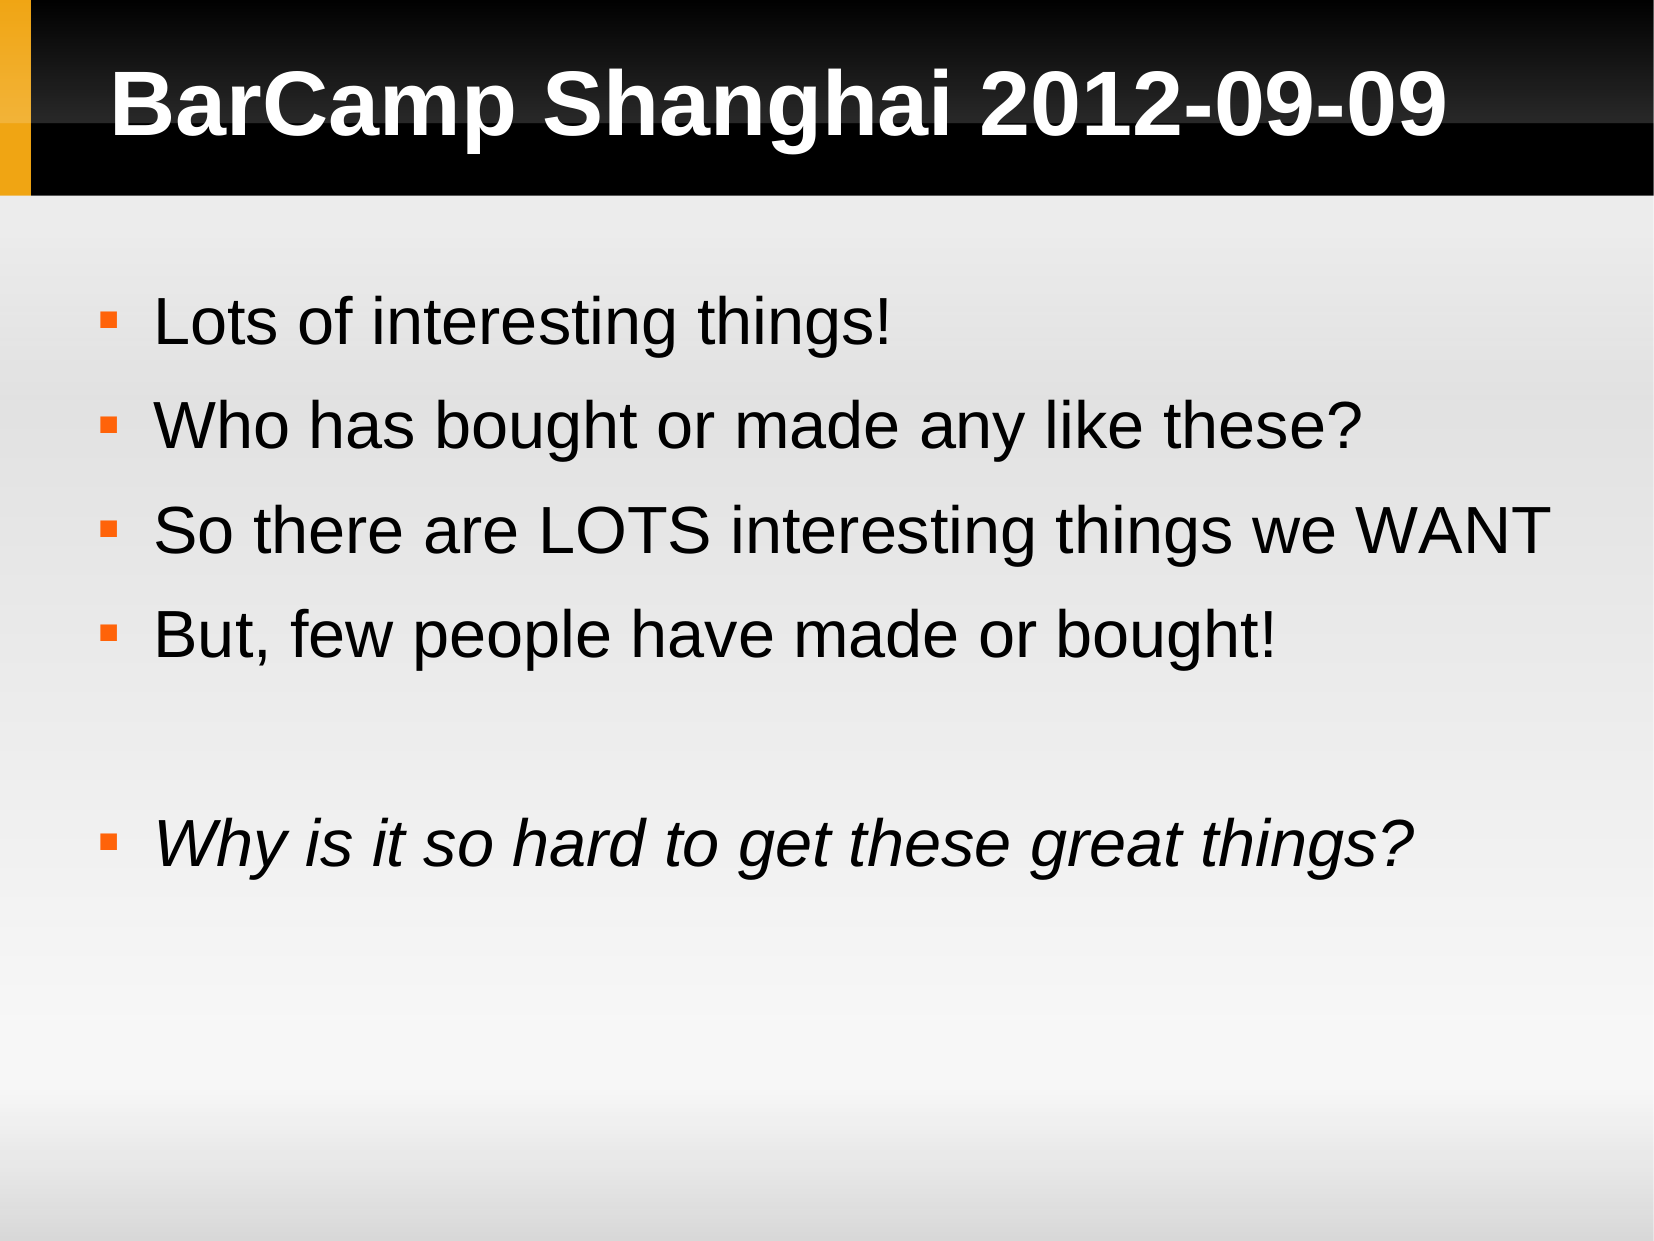

# BarCamp Shanghai 2012-09-09
Lots of interesting things!
Who has bought or made any like these?
So there are LOTS interesting things we WANT
But, few people have made or bought!
Why is it so hard to get these great things?